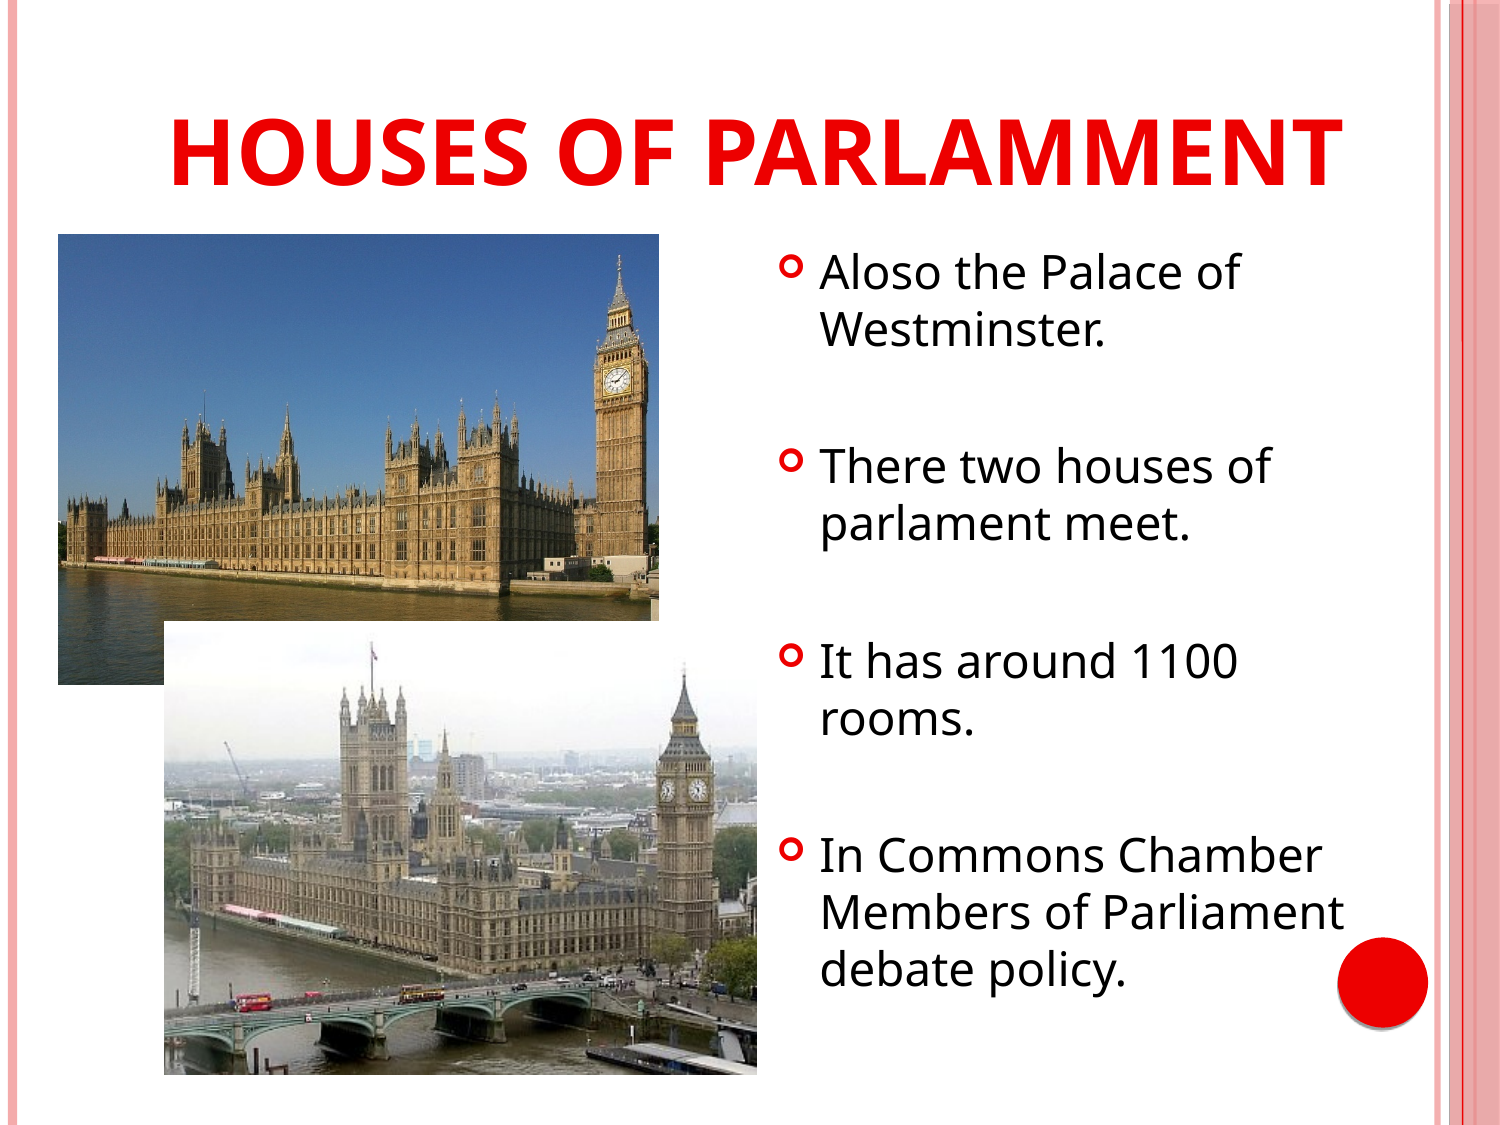

# HOUSES OF PARLAMMENT
Aloso the Palace of Westminster.
There two houses of parlament meet.
It has around 1100 rooms.
In Commons Chamber Members of Parliament debate policy.